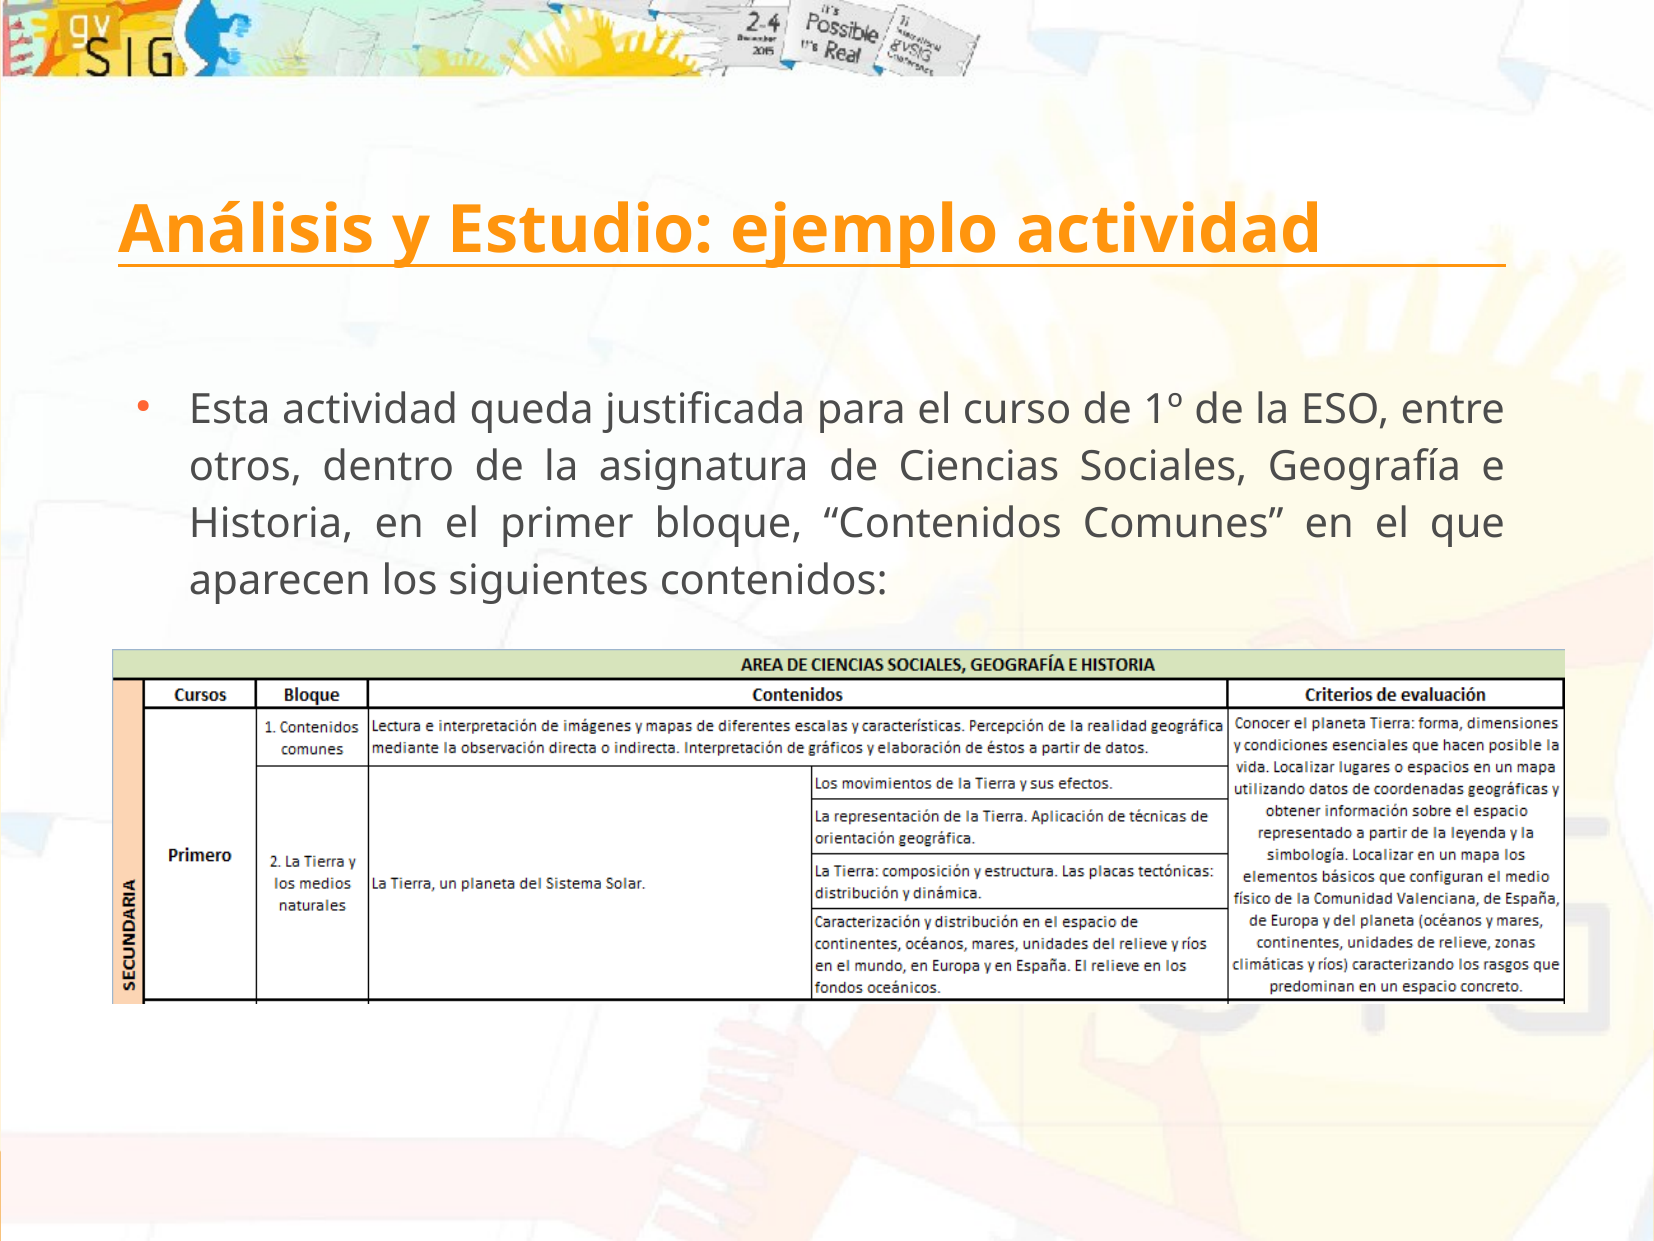

# Análisis y Estudio: ejemplo actividad
Esta actividad queda justificada para el curso de 1º de la ESO, entre otros, dentro de la asignatura de Ciencias Sociales, Geografía e Historia, en el primer bloque, “Contenidos Comunes” en el que aparecen los siguientes contenidos: